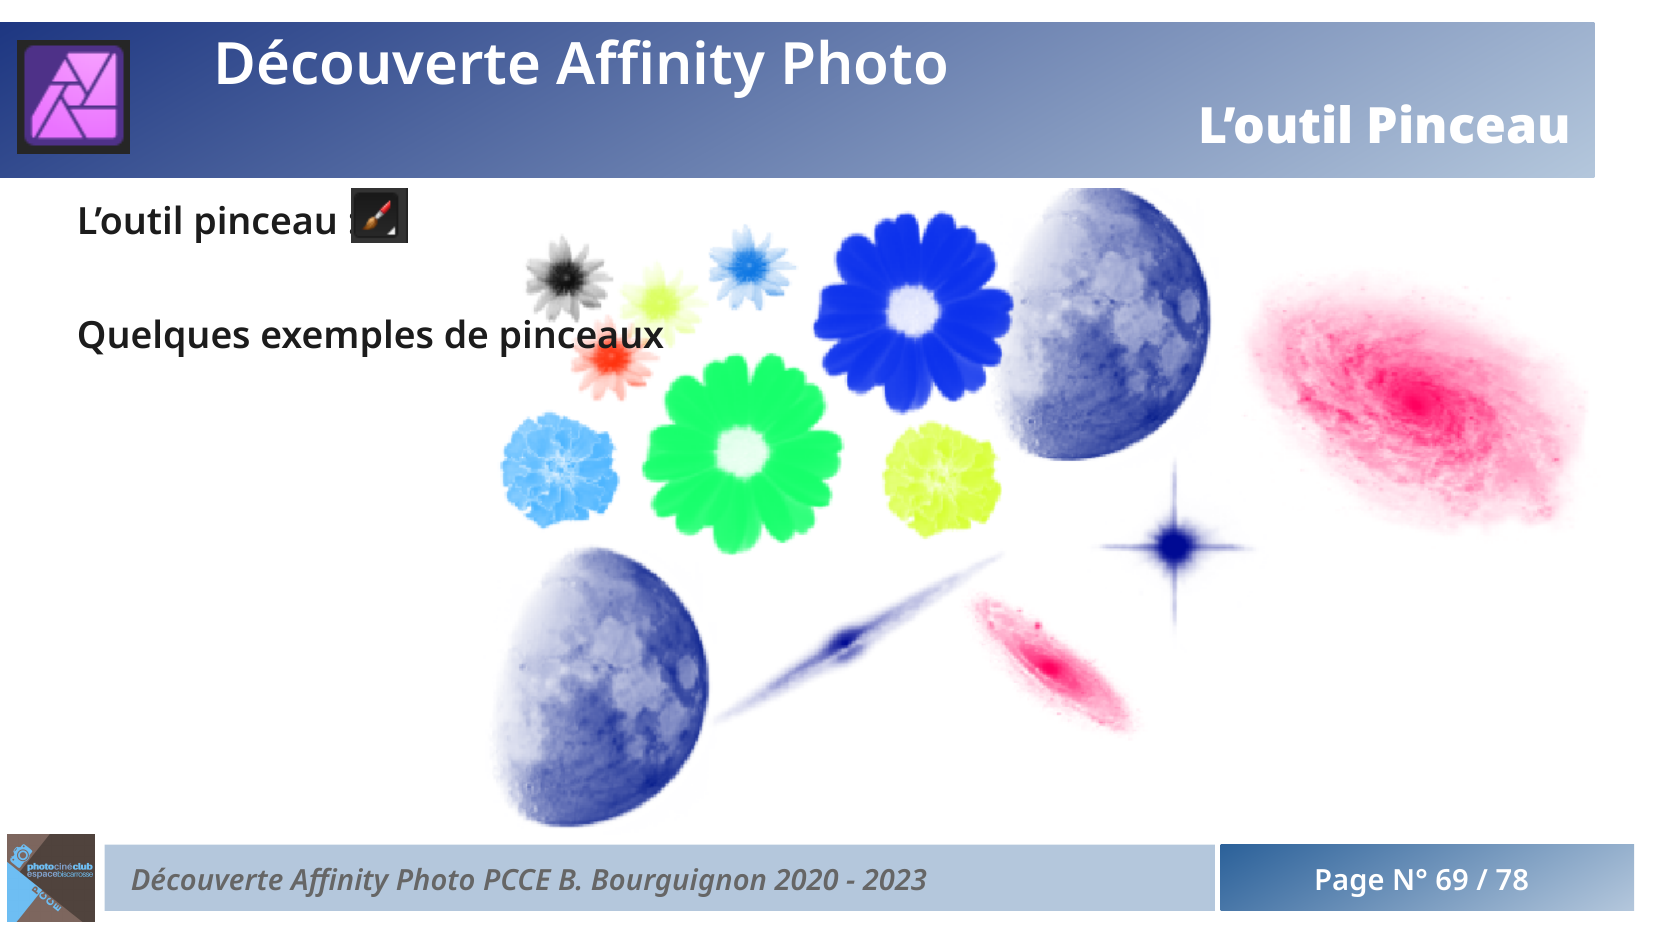

# L’outil Pinceau
L’outil pinceau :
Quelques exemples de pinceaux